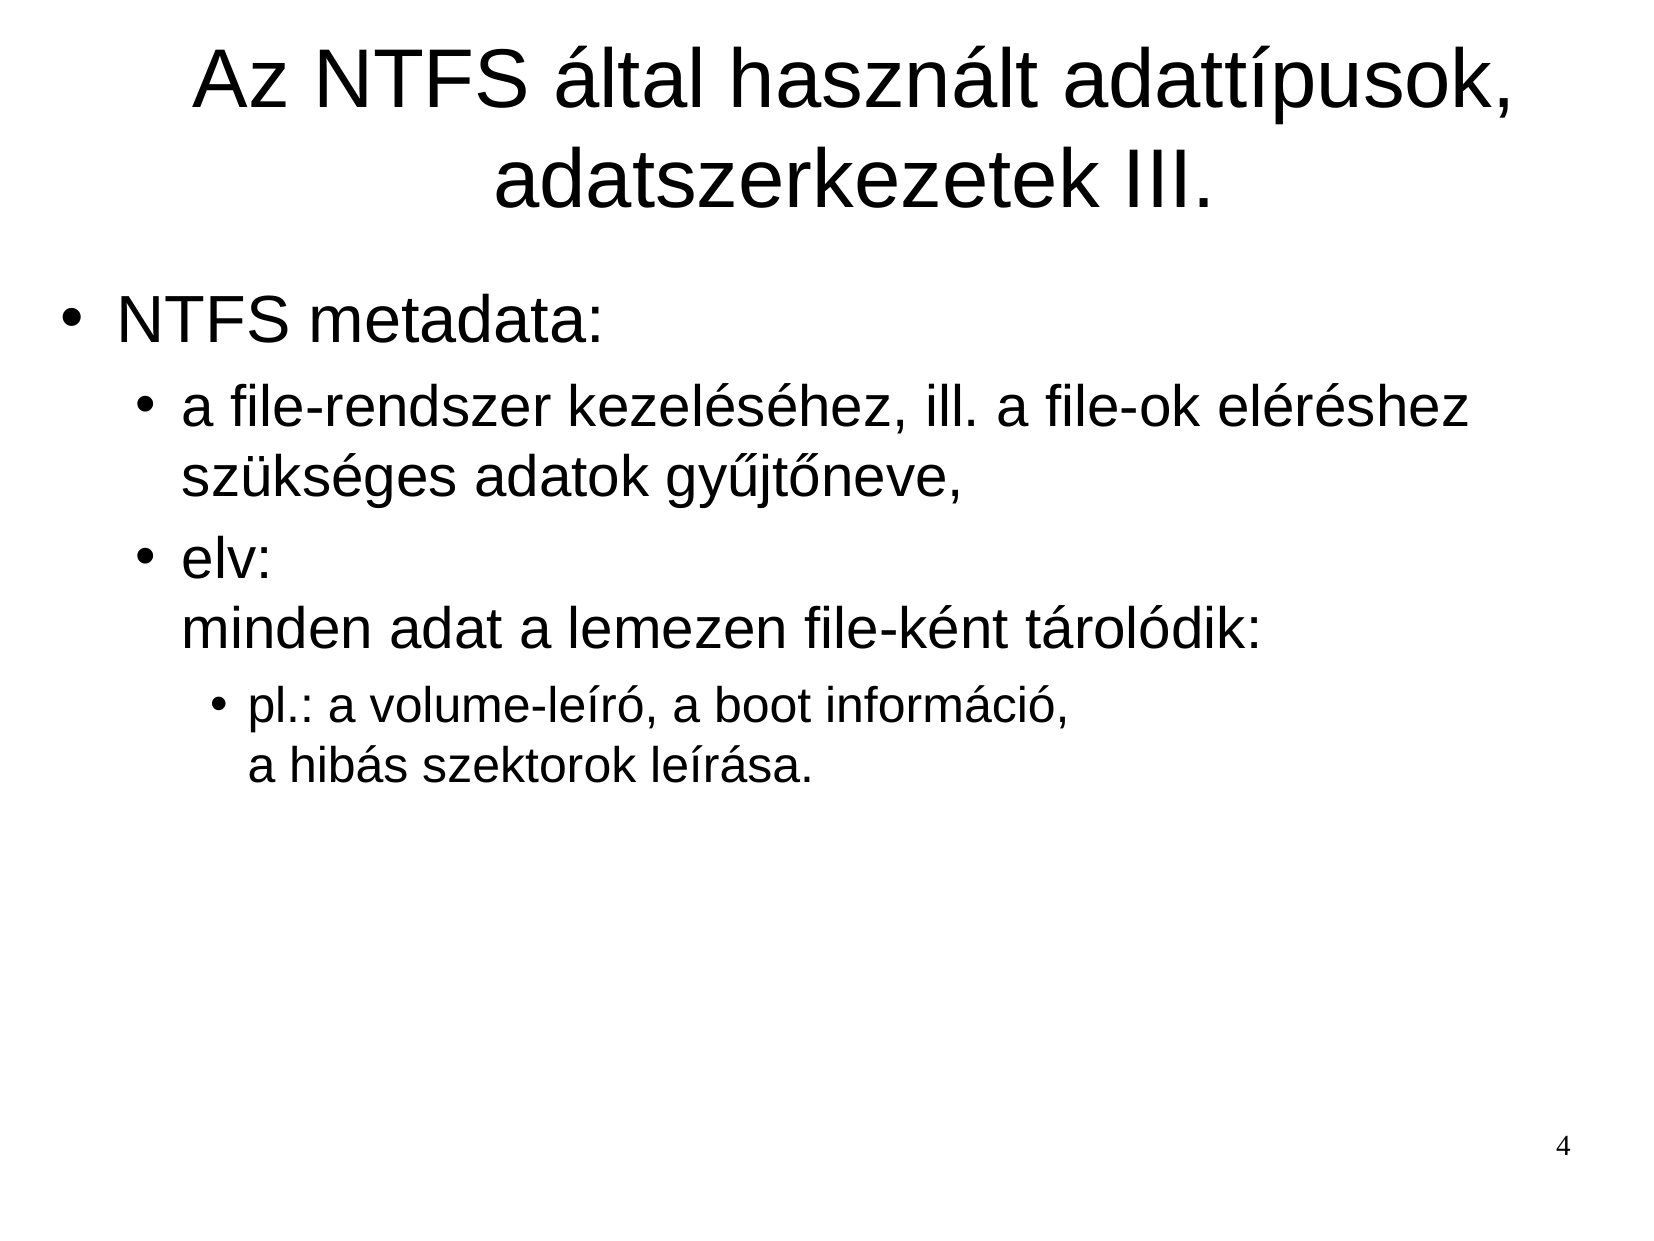

# Az NTFS által használt adattípusok, adatszerkezetek III.
NTFS metadata:
a file-rendszer kezeléséhez, ill. a file-ok eléréshez szükséges adatok gyűjtőneve,
elv:
minden adat a lemezen file-ként tárolódik:
pl.: a volume-leíró, a boot információ,
a hibás szektorok leírása.
4